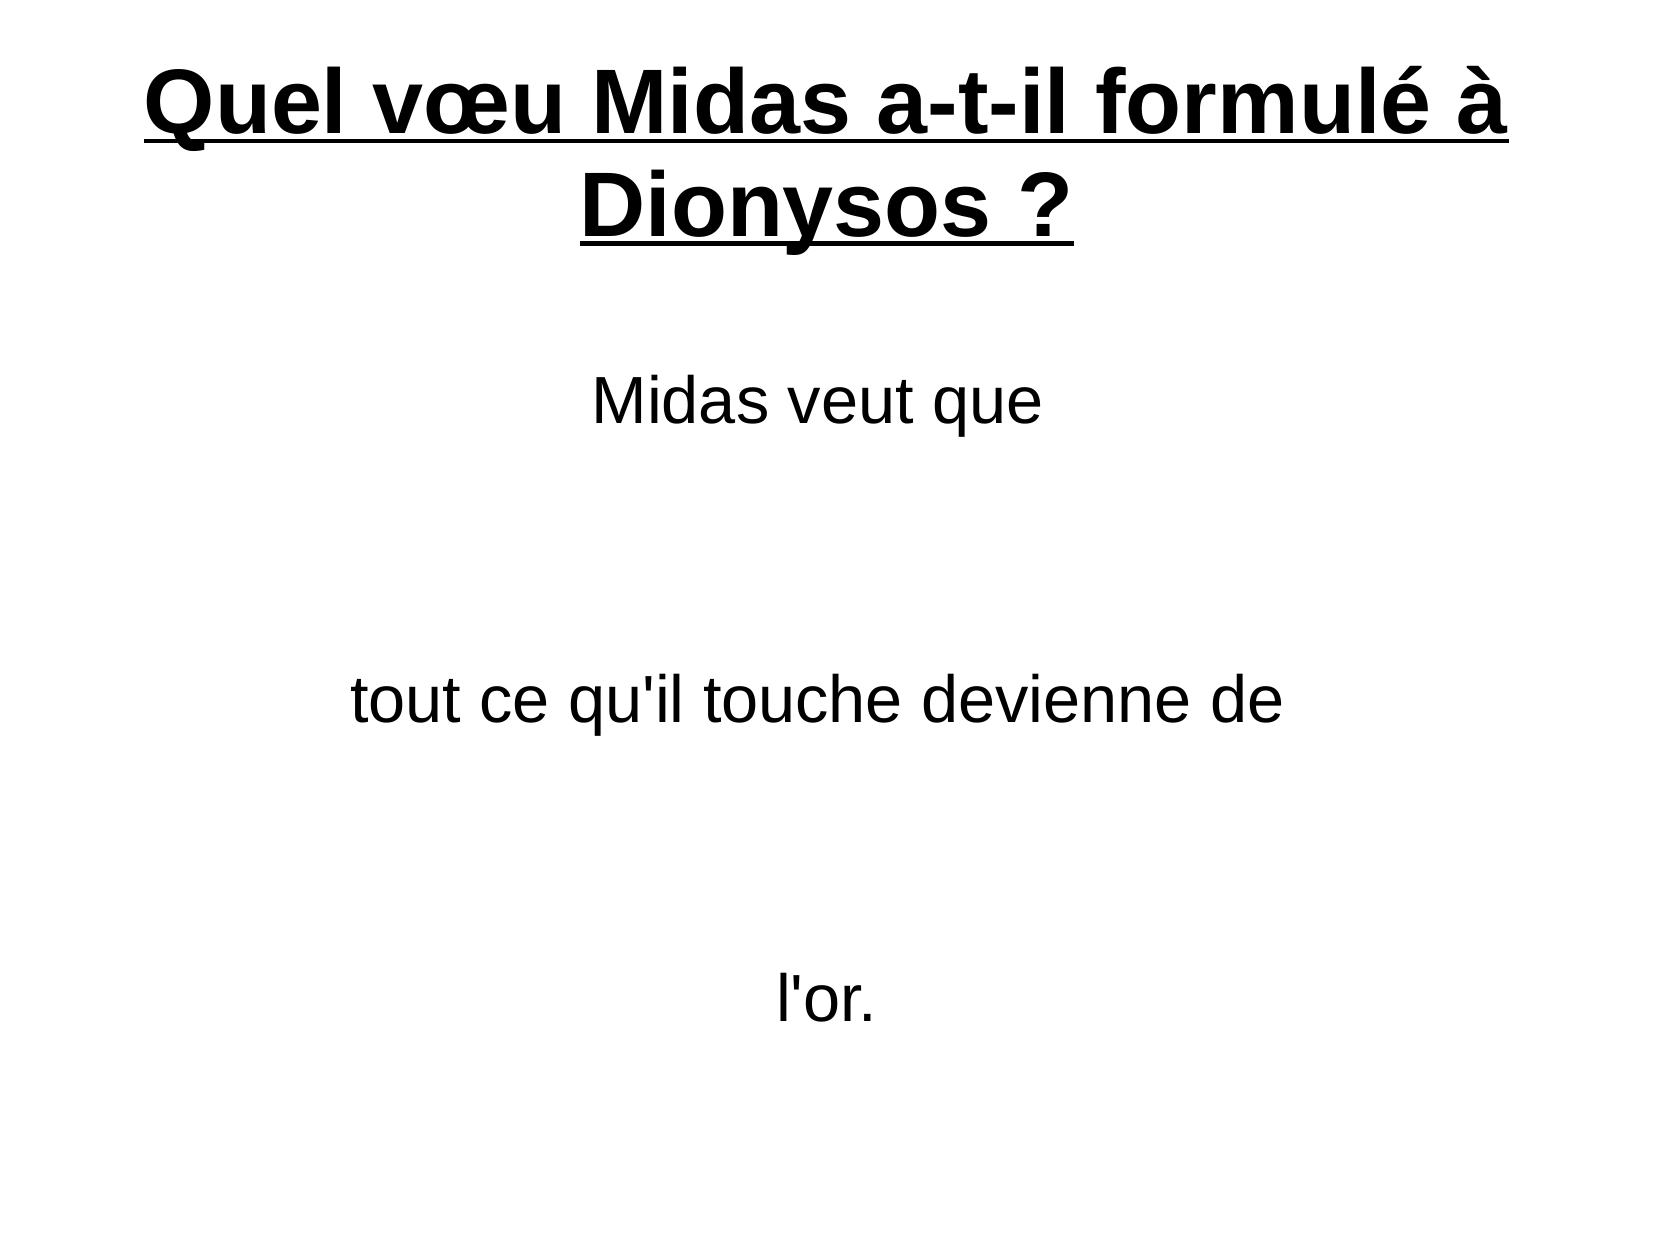

# Quel vœu Midas a-t-il formulé à Dionysos ?
Midas veut que
tout ce qu'il touche devienne de
l'or.